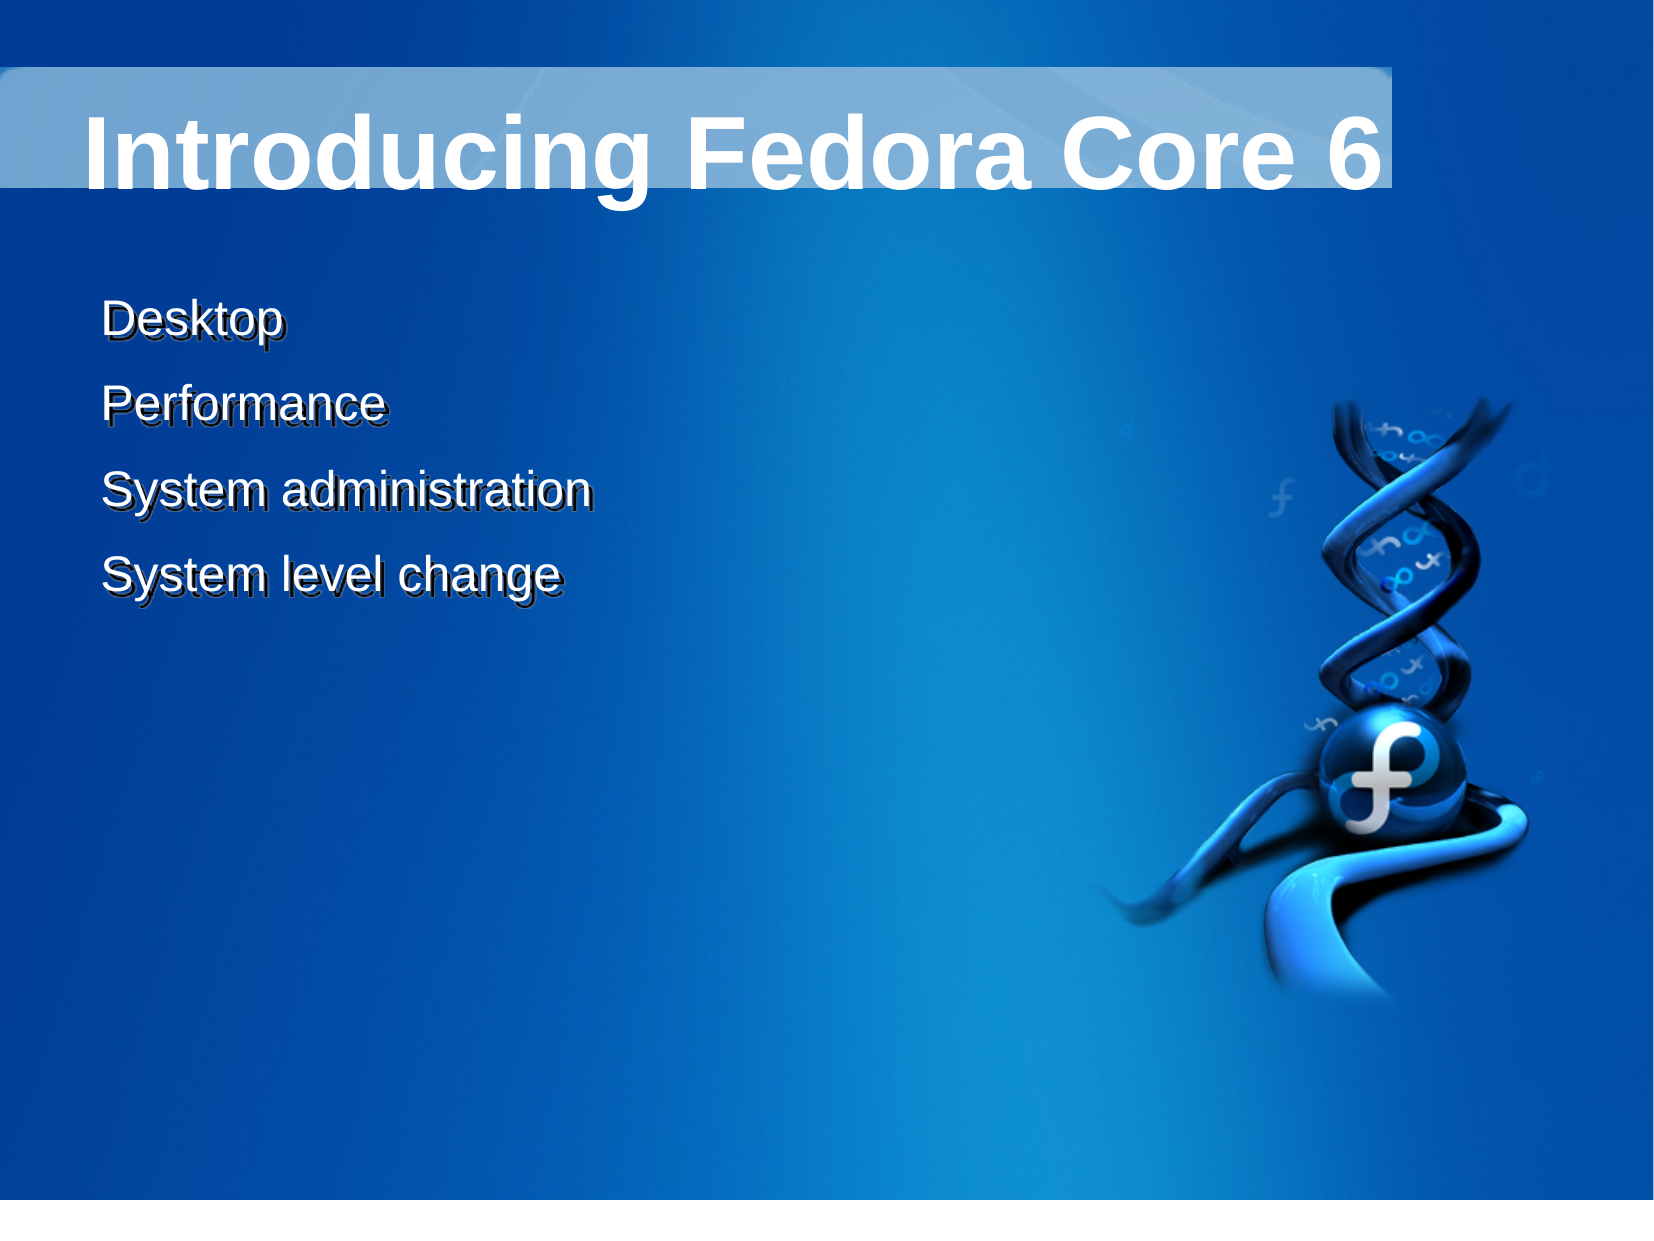

# Introducing Fedora Core 6
Desktop
Performance
System administration
System level change